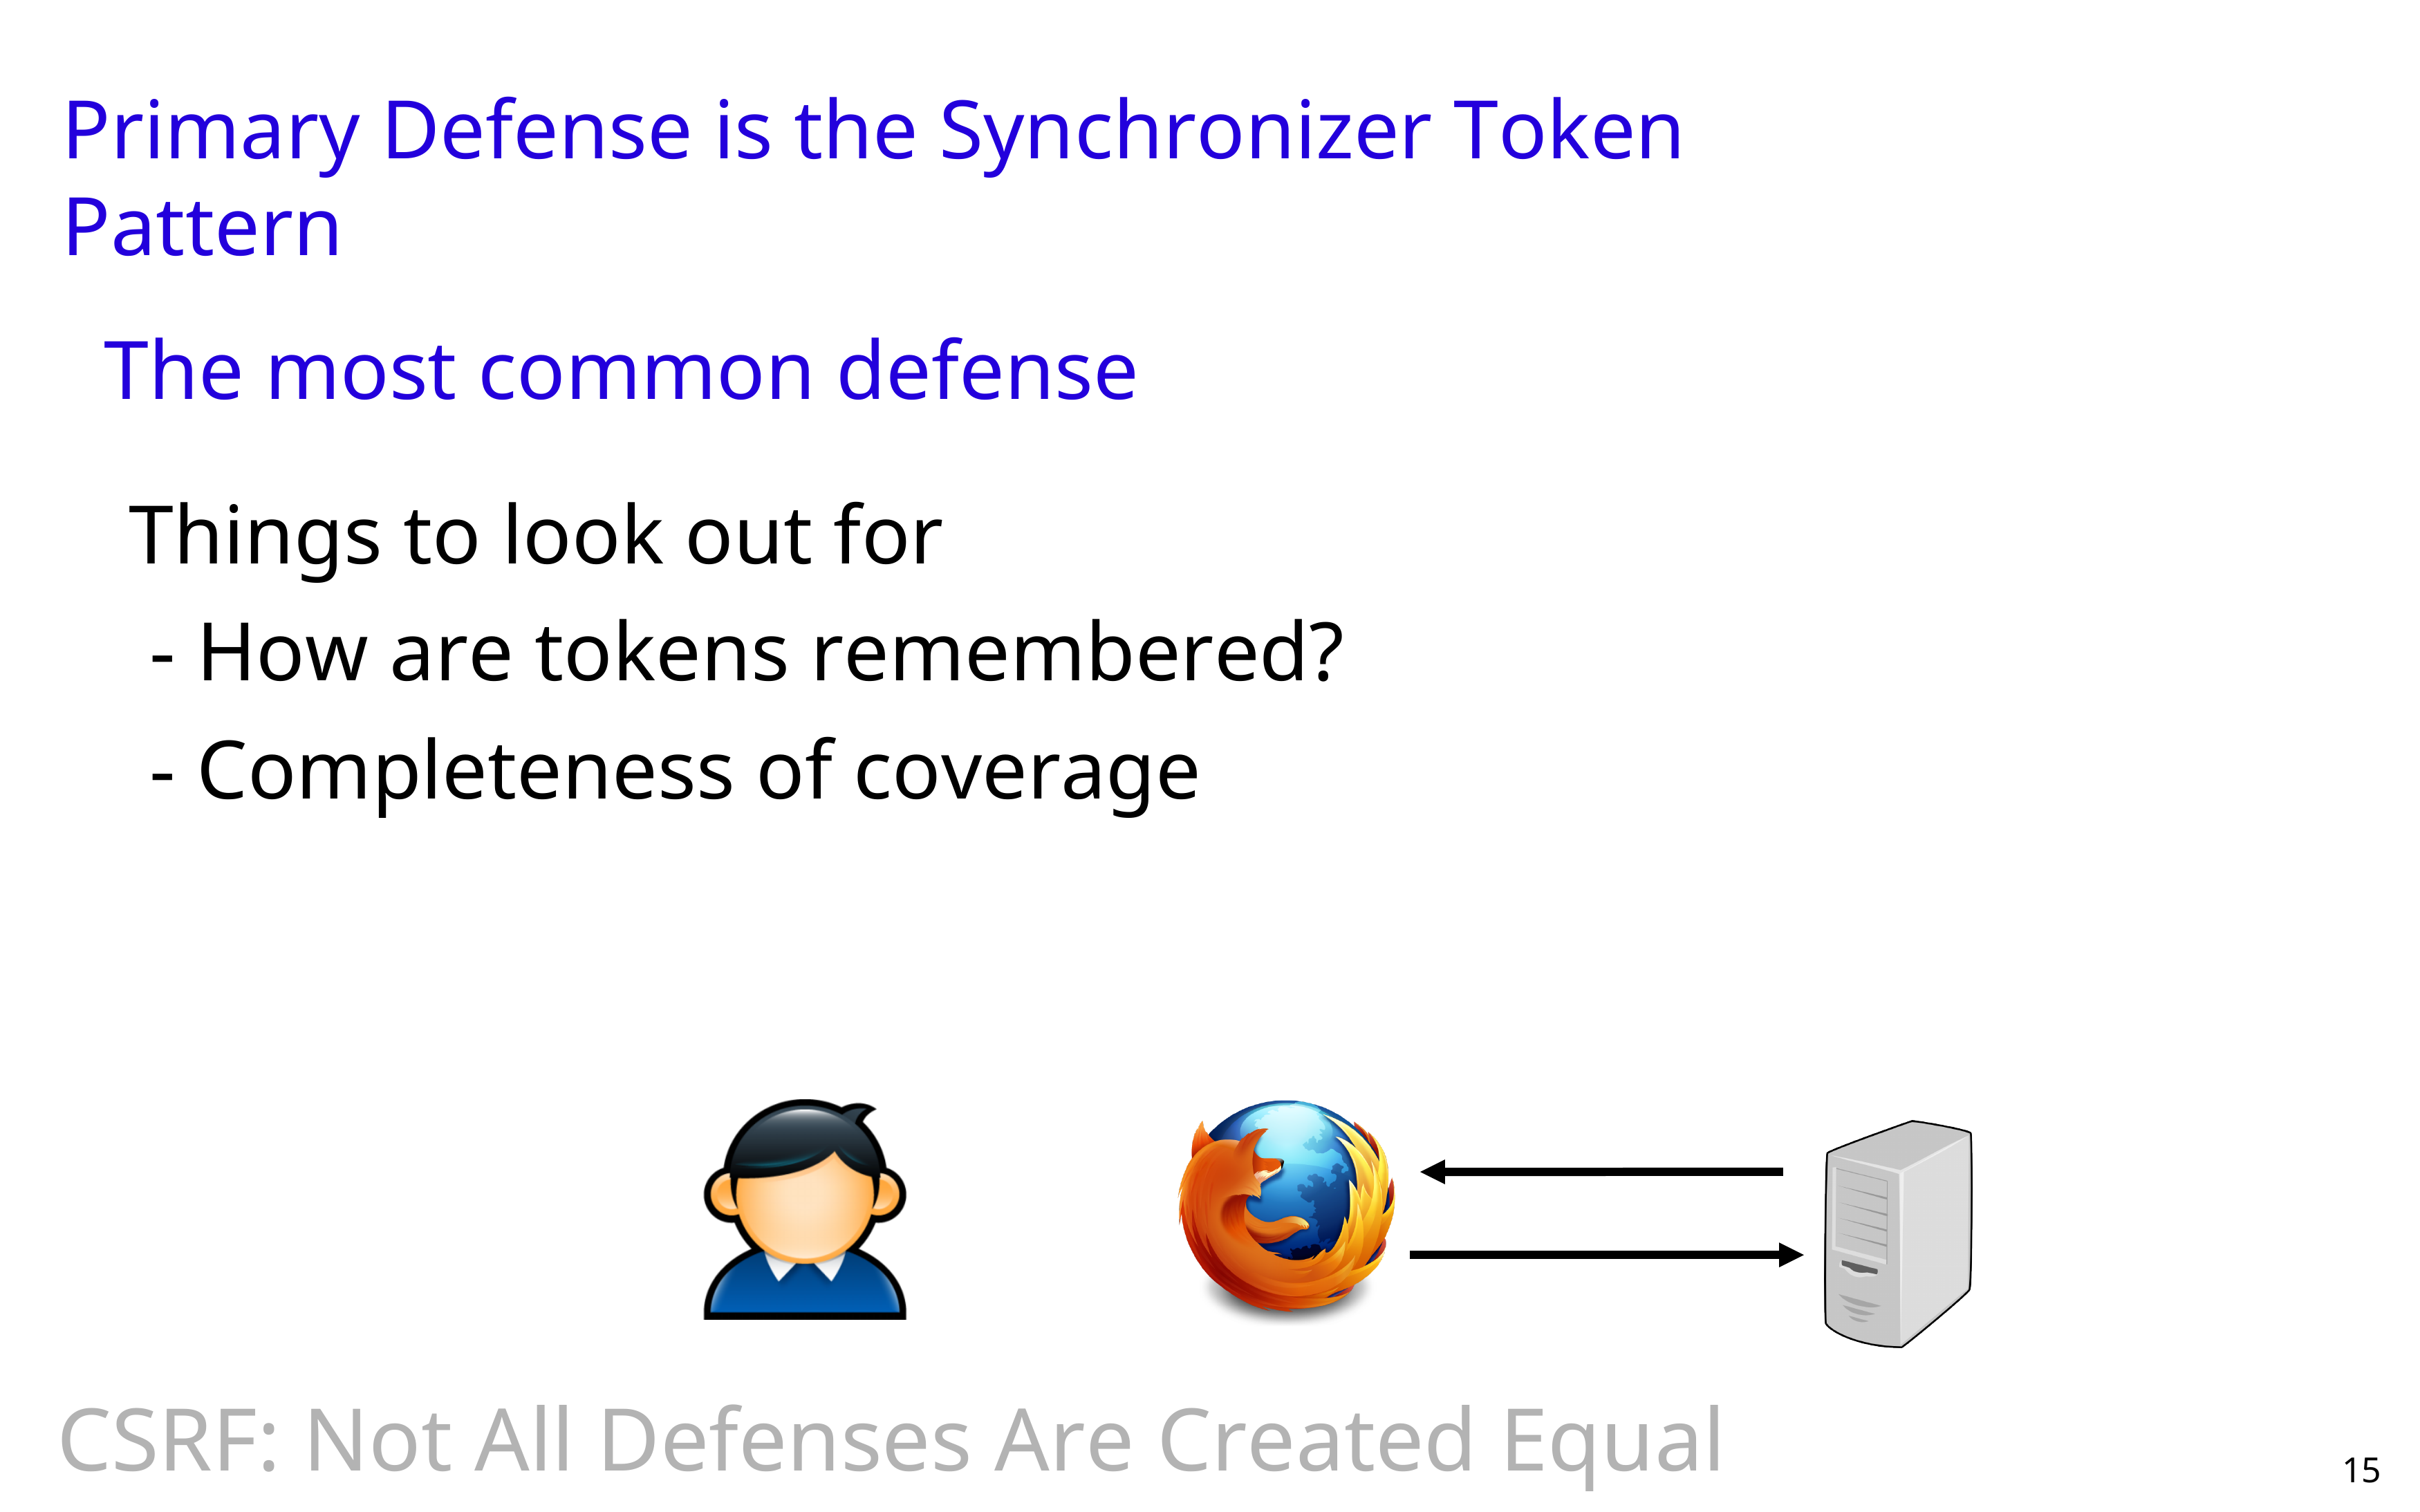

Primary Defense is the Synchronizer Token Pattern
 The most common defense
Things to look out for
 - How are tokens remembered?
 - Completeness of coverage